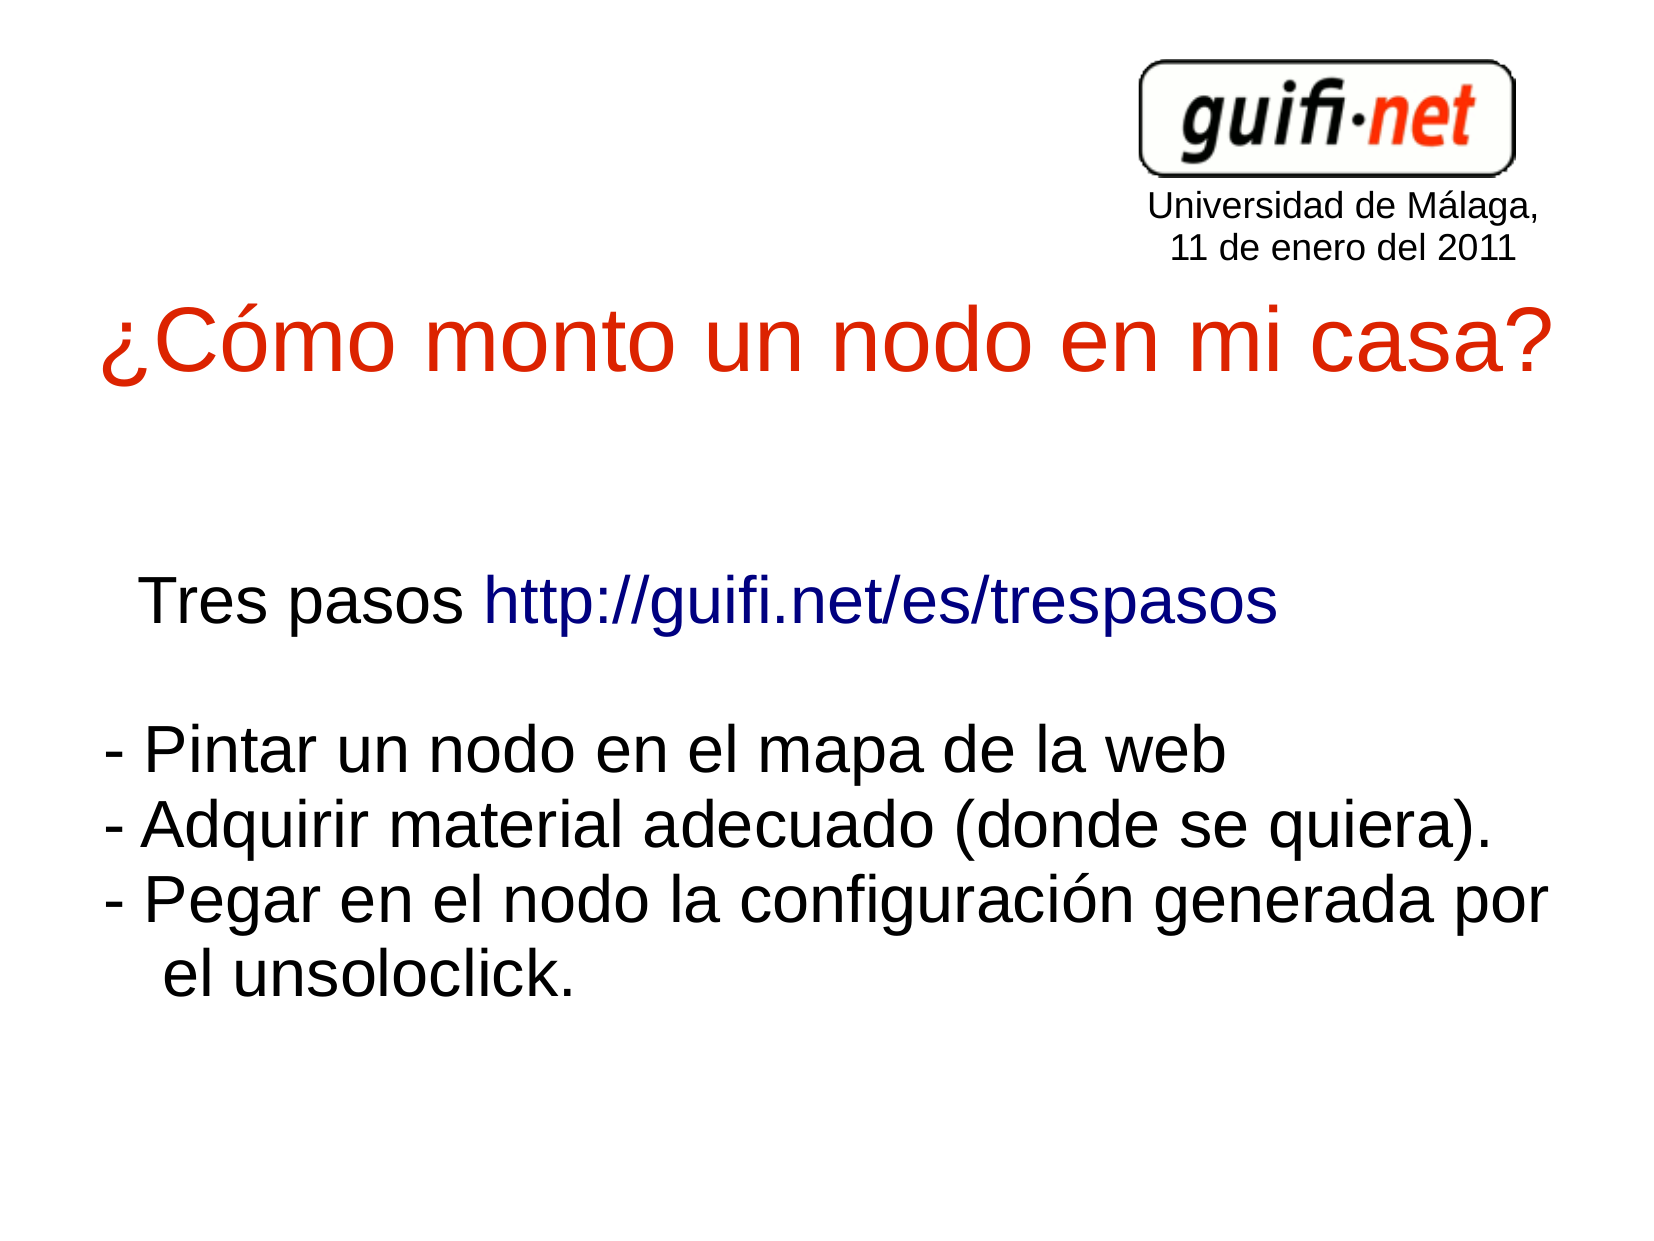

Universidad de Málaga,
11 de enero del 2011
# ¿Cómo monto un nodo en mi casa?
 Tres pasos http://guifi.net/es/trespasos
- Pintar un nodo en el mapa de la web
- Adquirir material adecuado (donde se quiera).
- Pegar en el nodo la configuración generada por el unsoloclick.